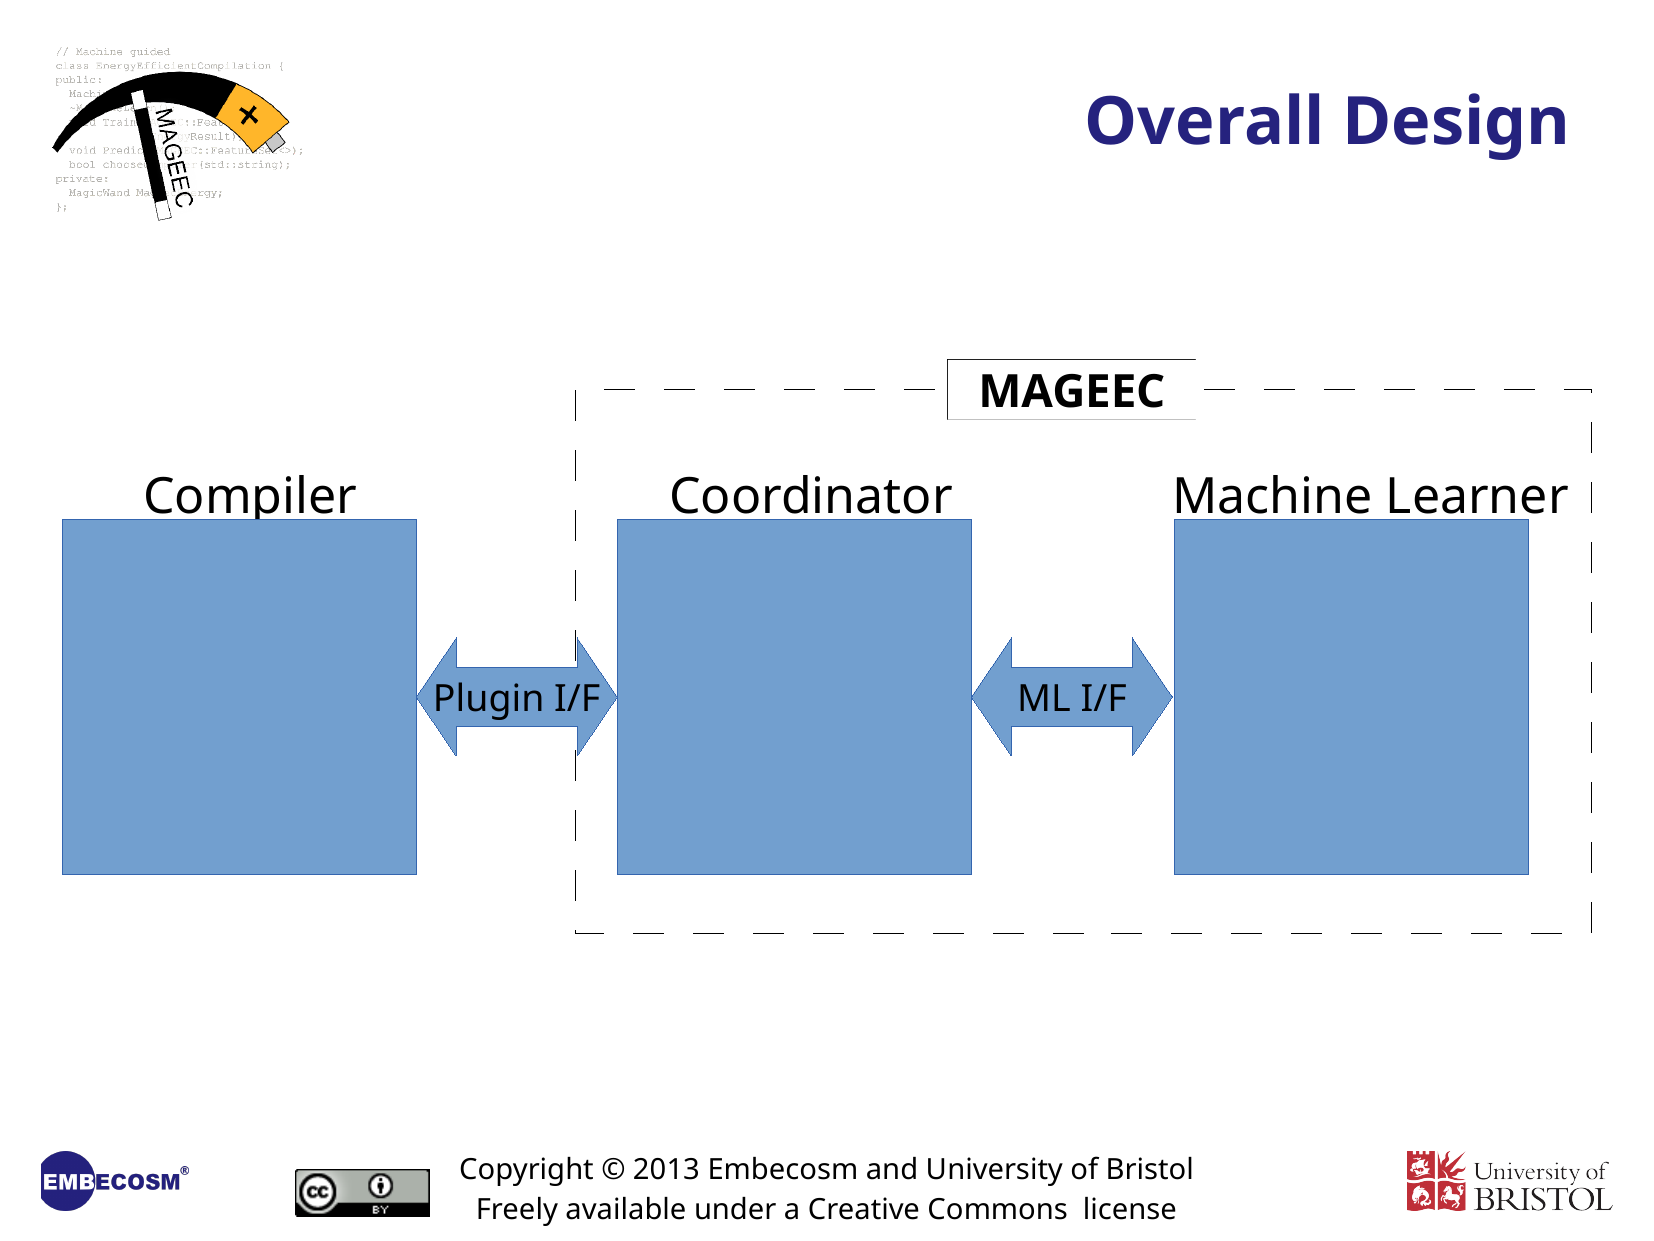

# Overall Design
MAGEEC
Compiler
Coordinator
Machine Learner
Plugin I/F
ML I/F